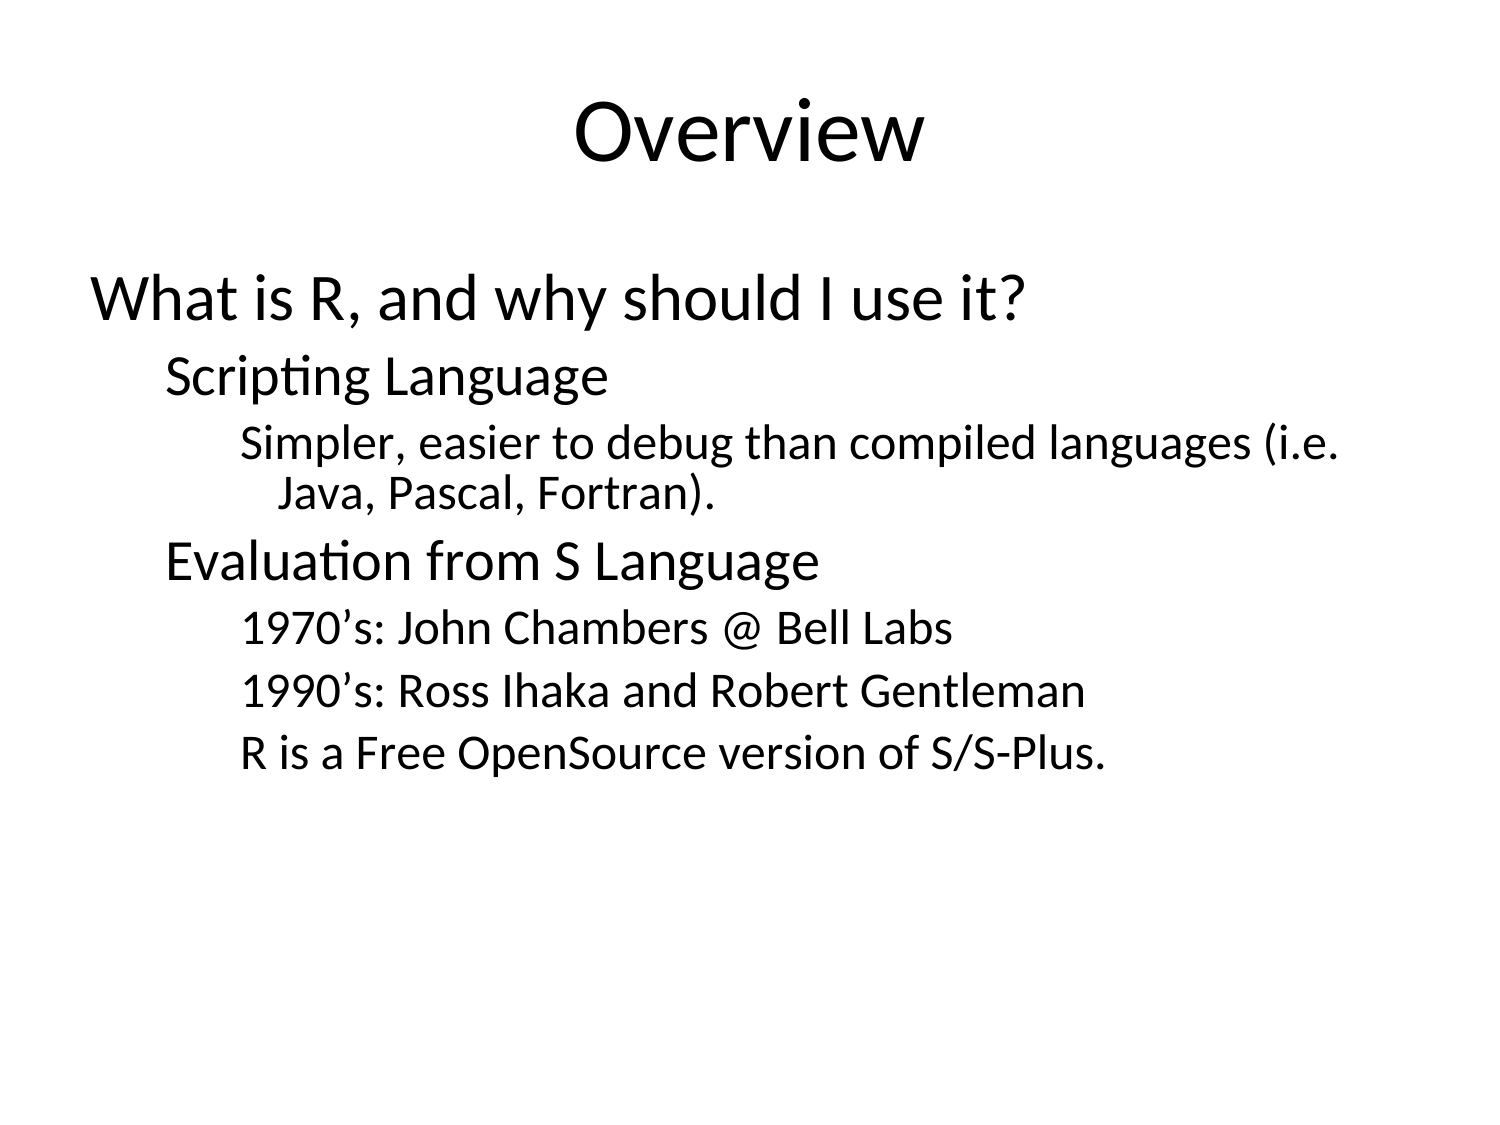

# Overview
What is R, and why should I use it?
Scripting Language
Simpler, easier to debug than compiled languages (i.e. Java, Pascal, Fortran).
Evaluation from S Language
1970’s: John Chambers @ Bell Labs
1990’s: Ross Ihaka and Robert Gentleman
R is a Free OpenSource version of S/S-Plus.